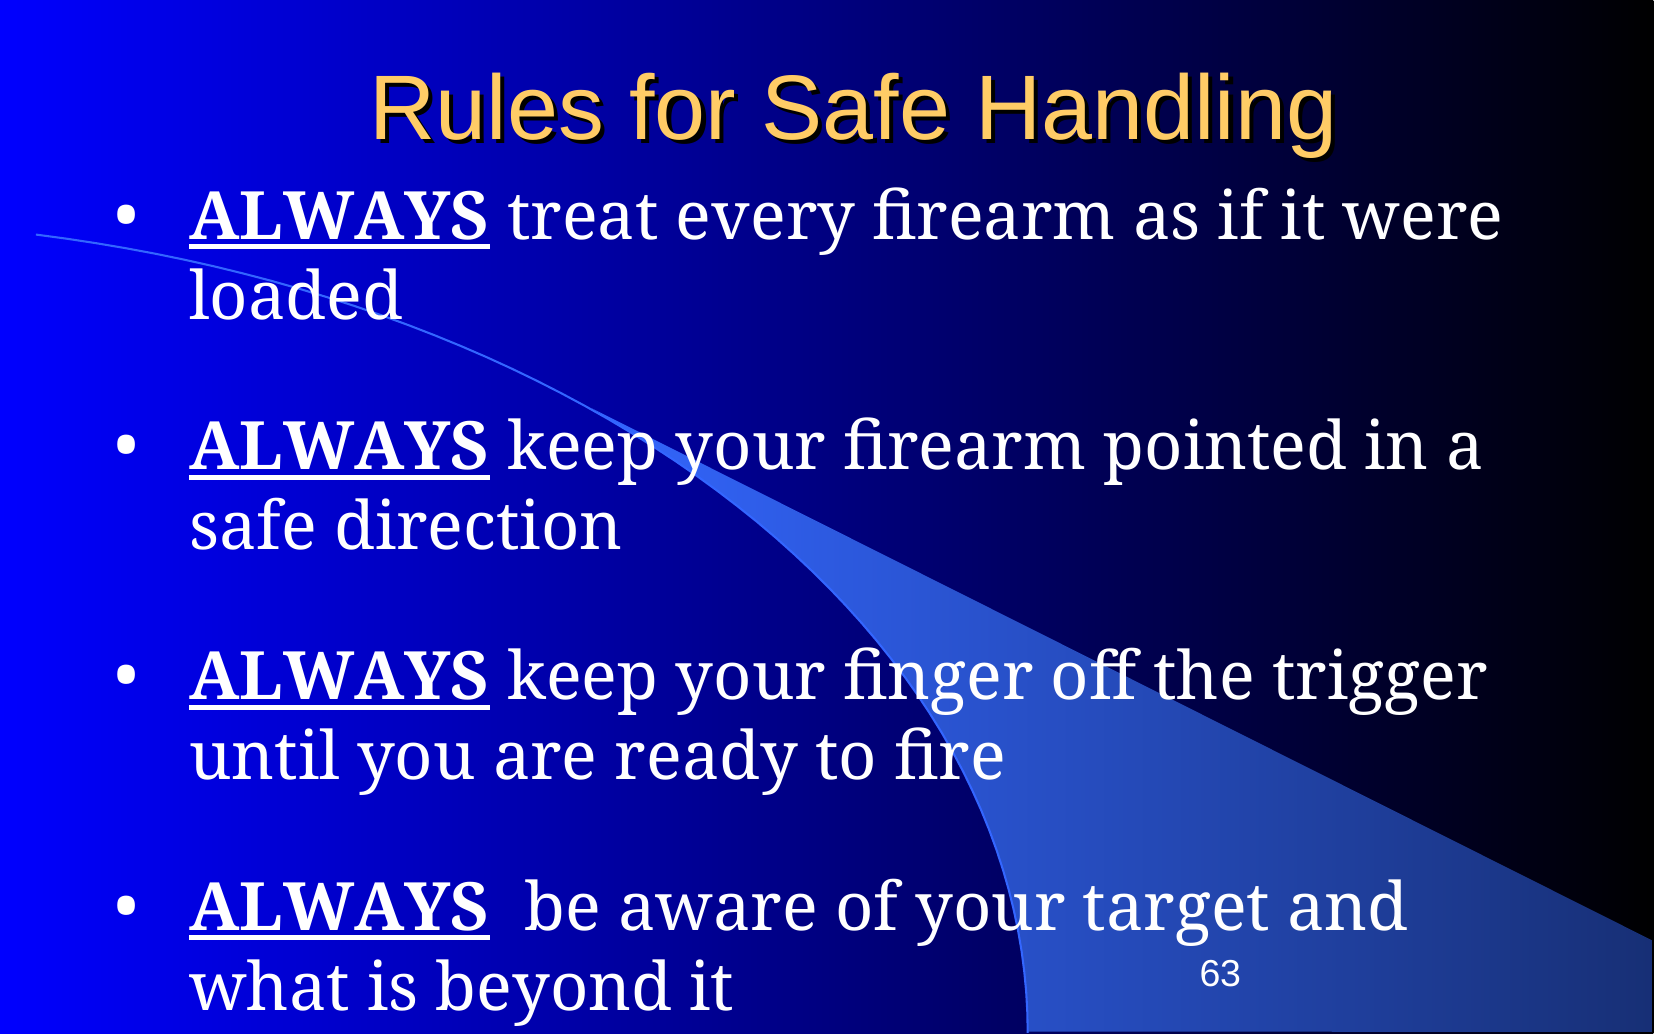

Rules for Safe Handling
ALWAYS treat every firearm as if it were loaded
ALWAYS keep your firearm pointed in a safe direction
ALWAYS keep your finger off the trigger until you are ready to fire
ALWAYS be aware of your target and what is beyond it